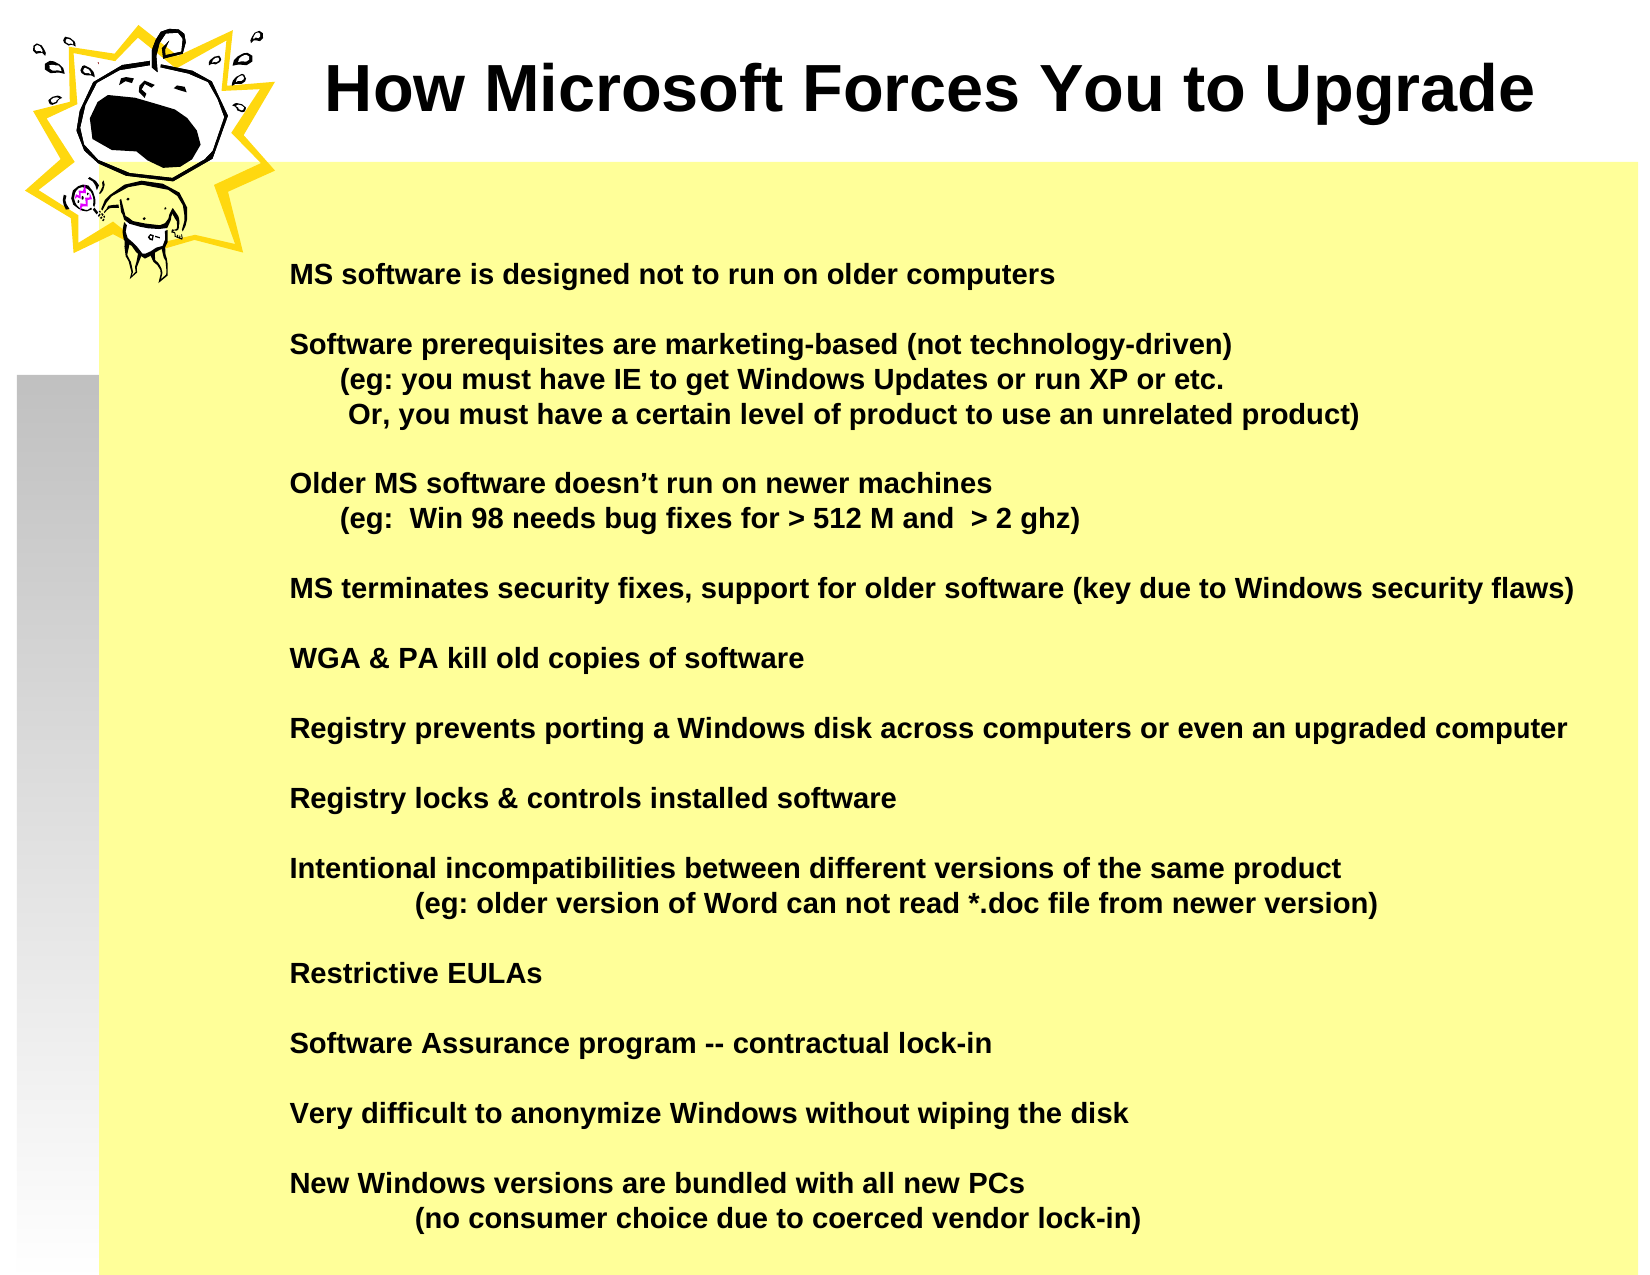

How Microsoft Forces You to Upgrade
 MS software is designed not to run on older computers
 Software prerequisites are marketing-based (not technology-driven)
 	(eg: you must have IE to get Windows Updates or run XP or etc.
	 Or, you must have a certain level of product to use an unrelated product)
 Older MS software doesn’t run on newer machines
 	(eg: Win 98 needs bug fixes for > 512 M and > 2 ghz)
 MS terminates security fixes, support for older software (key due to Windows security flaws)
 WGA & PA kill old copies of software
 Registry prevents porting a Windows disk across computers or even an upgraded computer
 Registry locks & controls installed software
 Intentional incompatibilities between different versions of the same product
(eg: older version of Word can not read *.doc file from newer version)
 Restrictive EULAs
 Software Assurance program -- contractual lock-in
 Very difficult to anonymize Windows without wiping the disk
 New Windows versions are bundled with all new PCs
(no consumer choice due to coerced vendor lock-in)